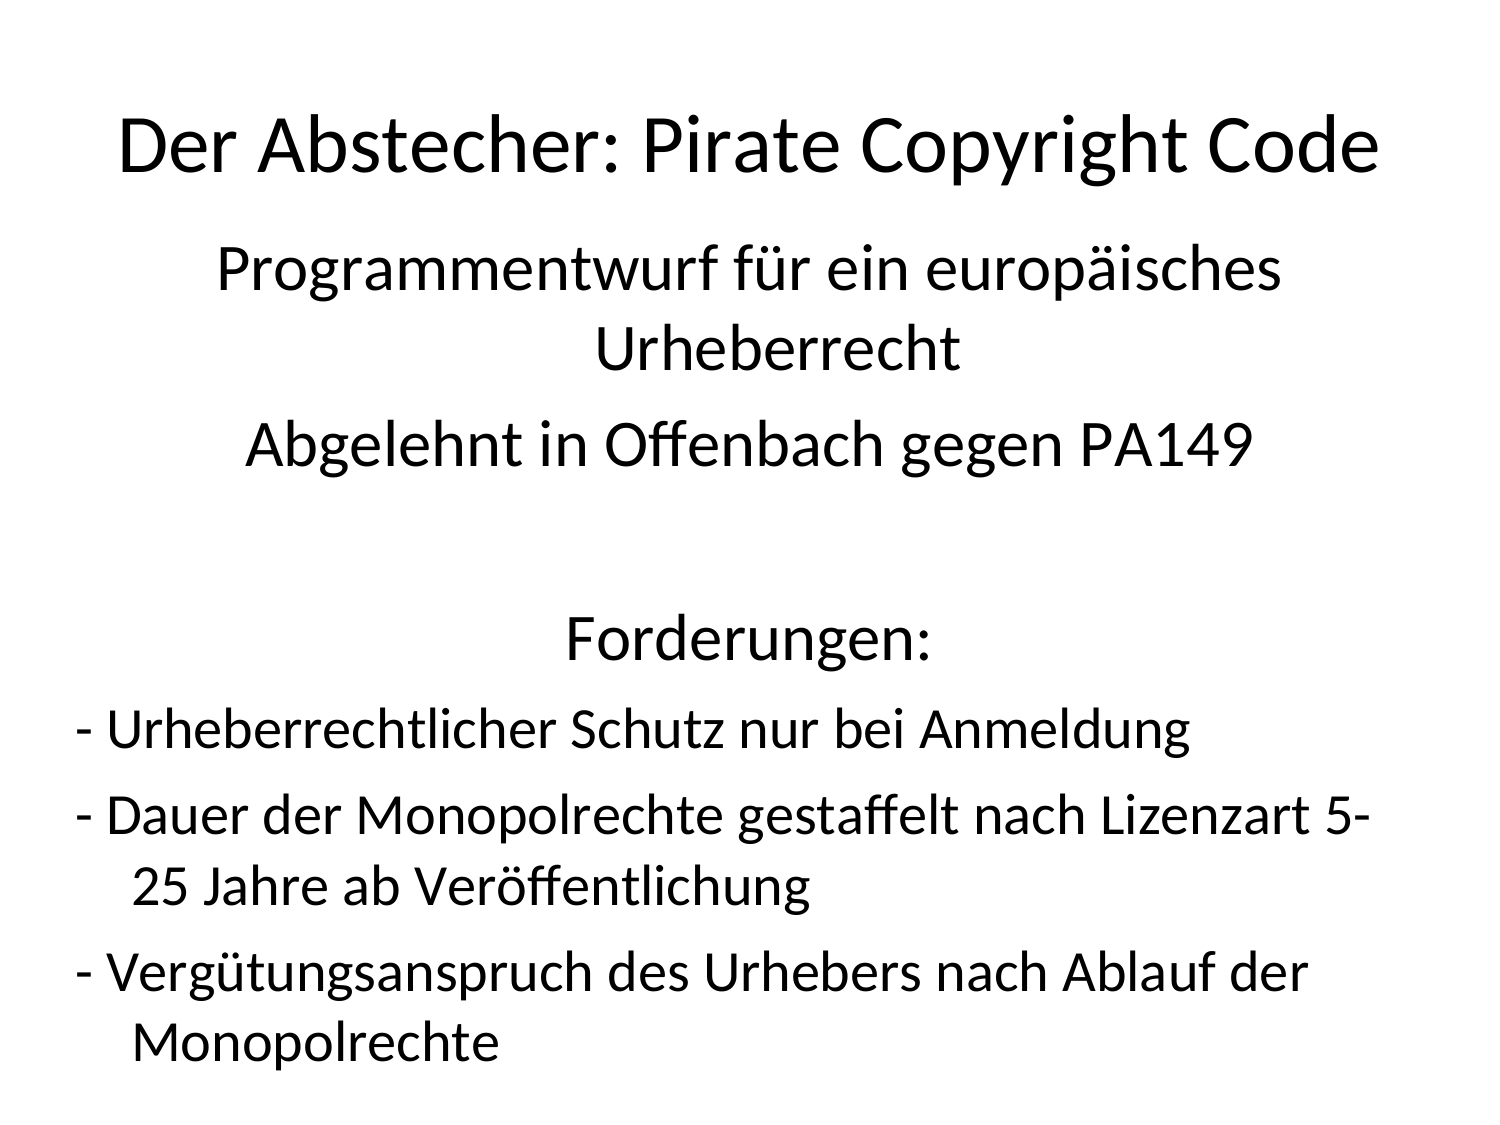

# Der Abstecher: Pirate Copyright Code
Programmentwurf für ein europäisches Urheberrecht
Abgelehnt in Offenbach gegen PA149
Forderungen:
- Urheberrechtlicher Schutz nur bei Anmeldung
- Dauer der Monopolrechte gestaffelt nach Lizenzart 5-25 Jahre ab Veröffentlichung
- Vergütungsanspruch des Urhebers nach Ablauf der Monopolrechte